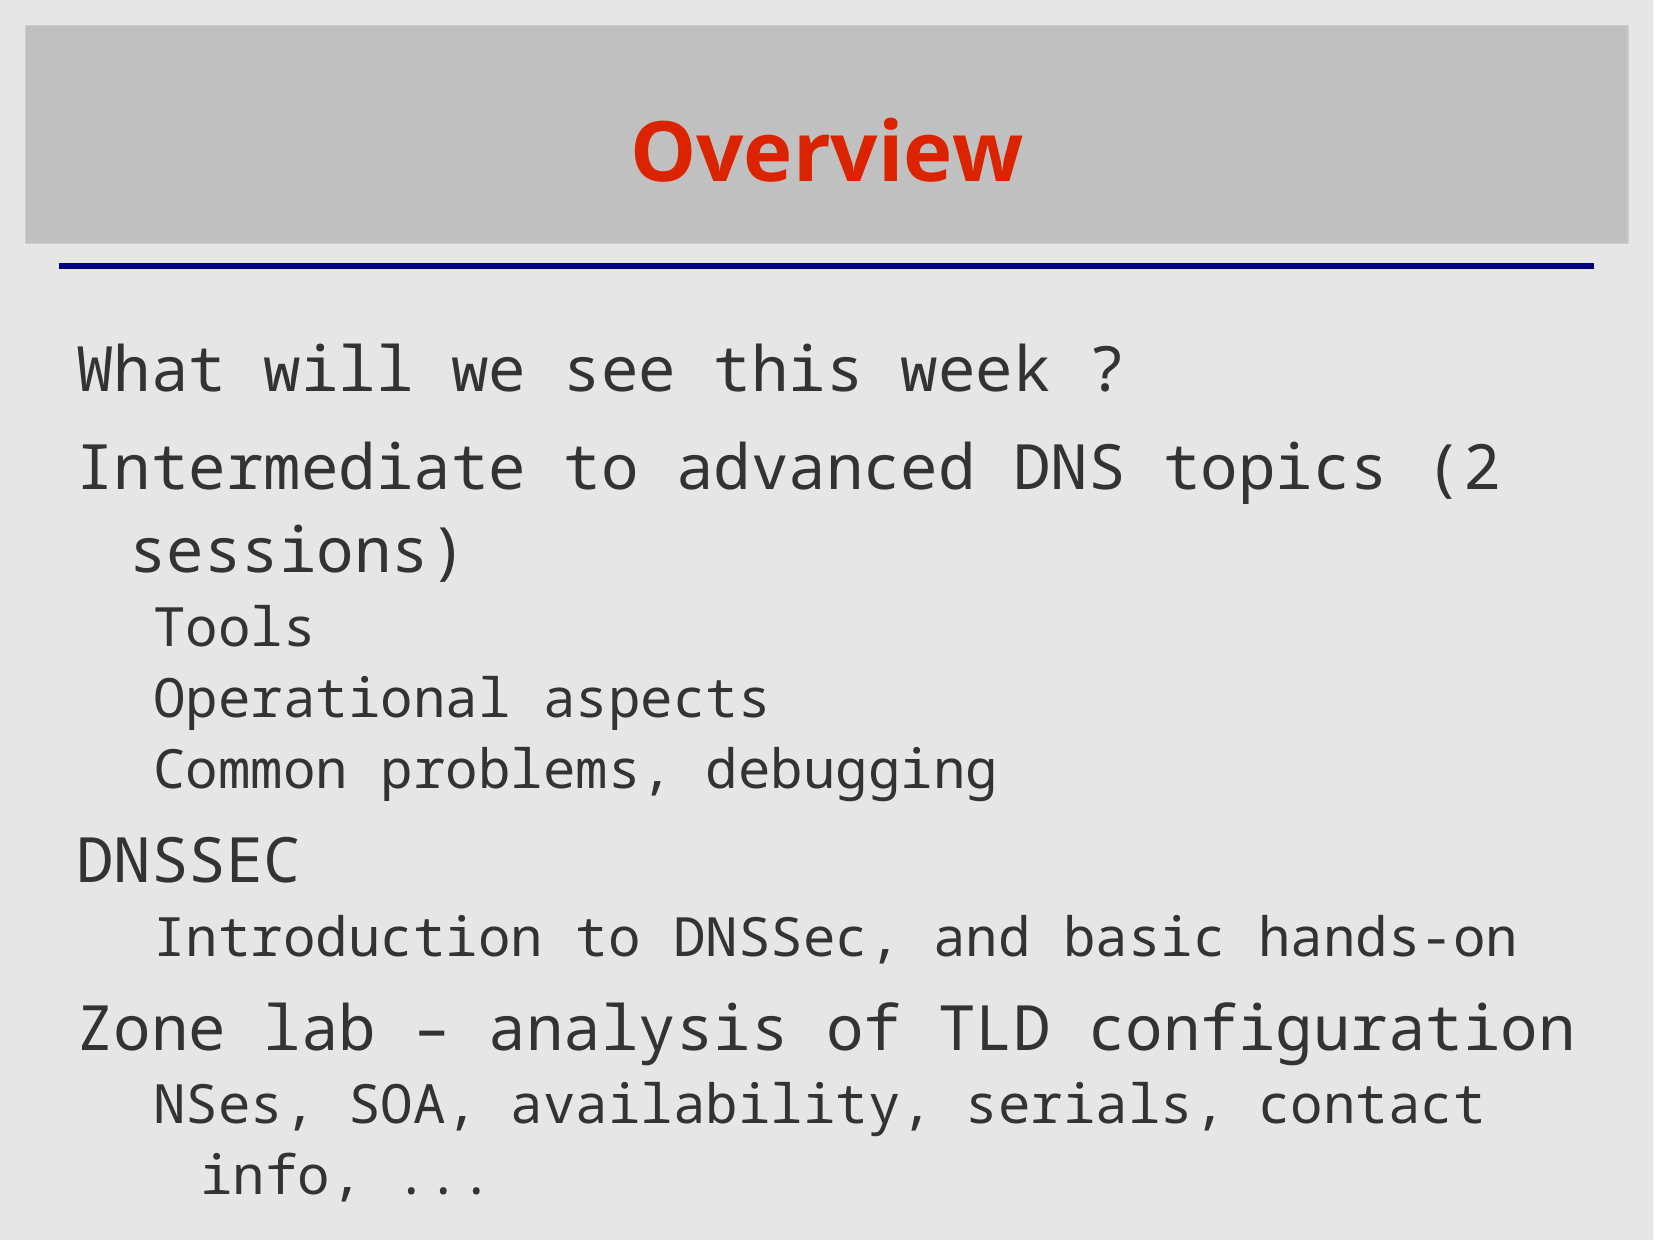

# Overview
What will we see this week ?
Intermediate to advanced DNS topics (2 sessions)
Tools
Operational aspects
Common problems, debugging
DNSSEC
Introduction to DNSSec, and basic hands-on
Zone lab – analysis of TLD configuration
NSes, SOA, availability, serials, contact info, ...